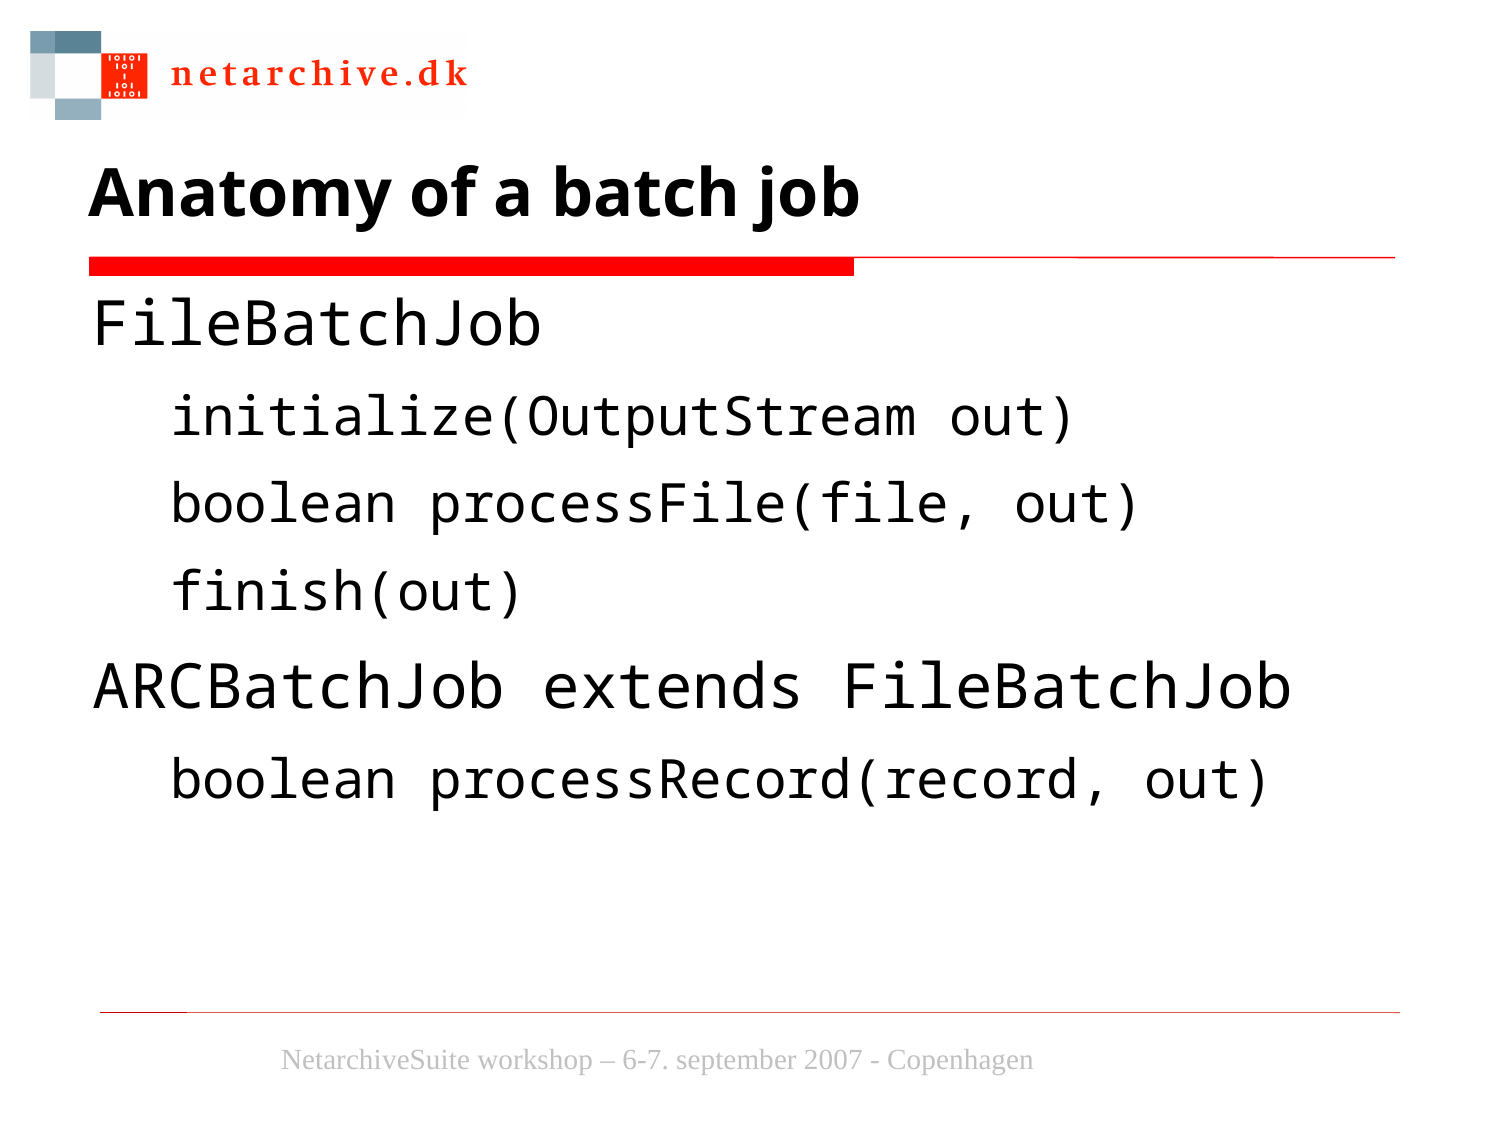

Anatomy of a batch job
# FileBatchJob
initialize(OutputStream out)
boolean processFile(file, out)
finish(out)
ARCBatchJob extends FileBatchJob
boolean processRecord(record, out)